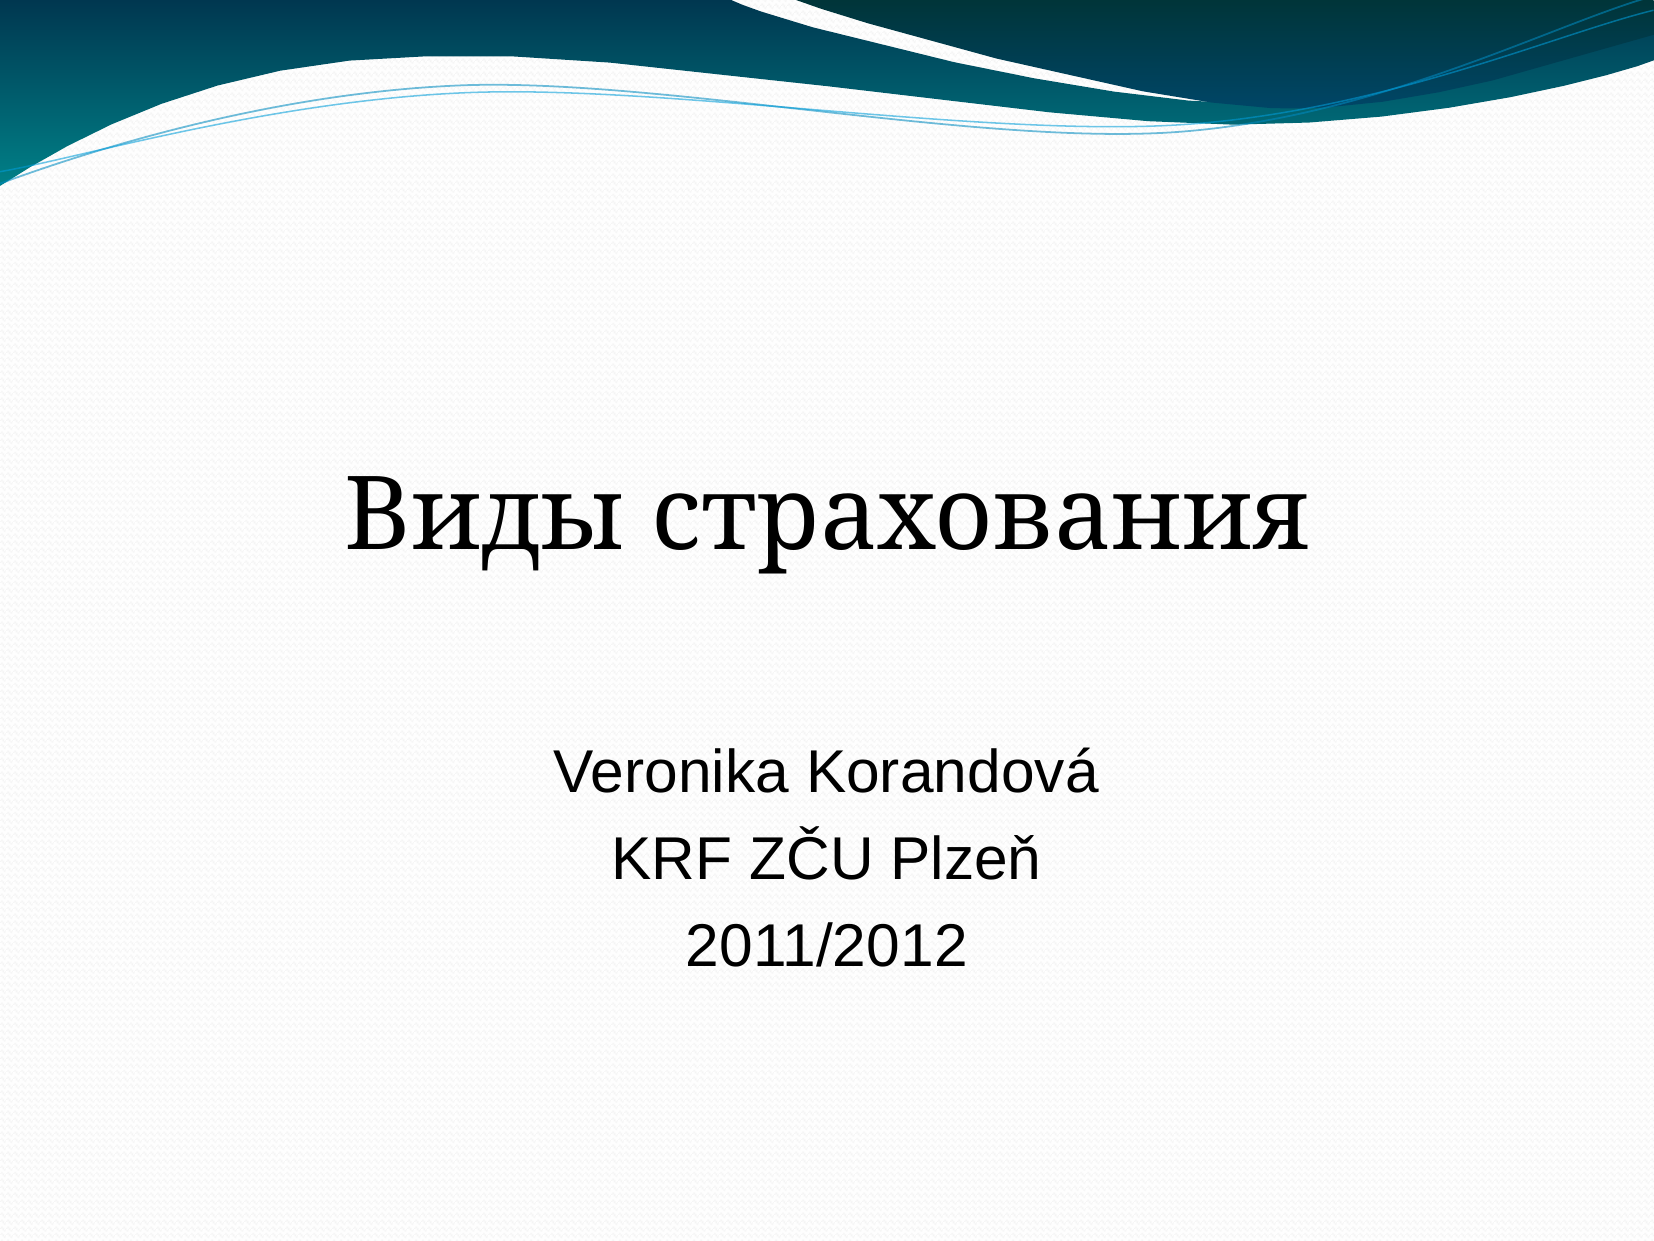

# Виды страхования
Veronika Korandová
KRF ZČU Plzeň
2011/2012